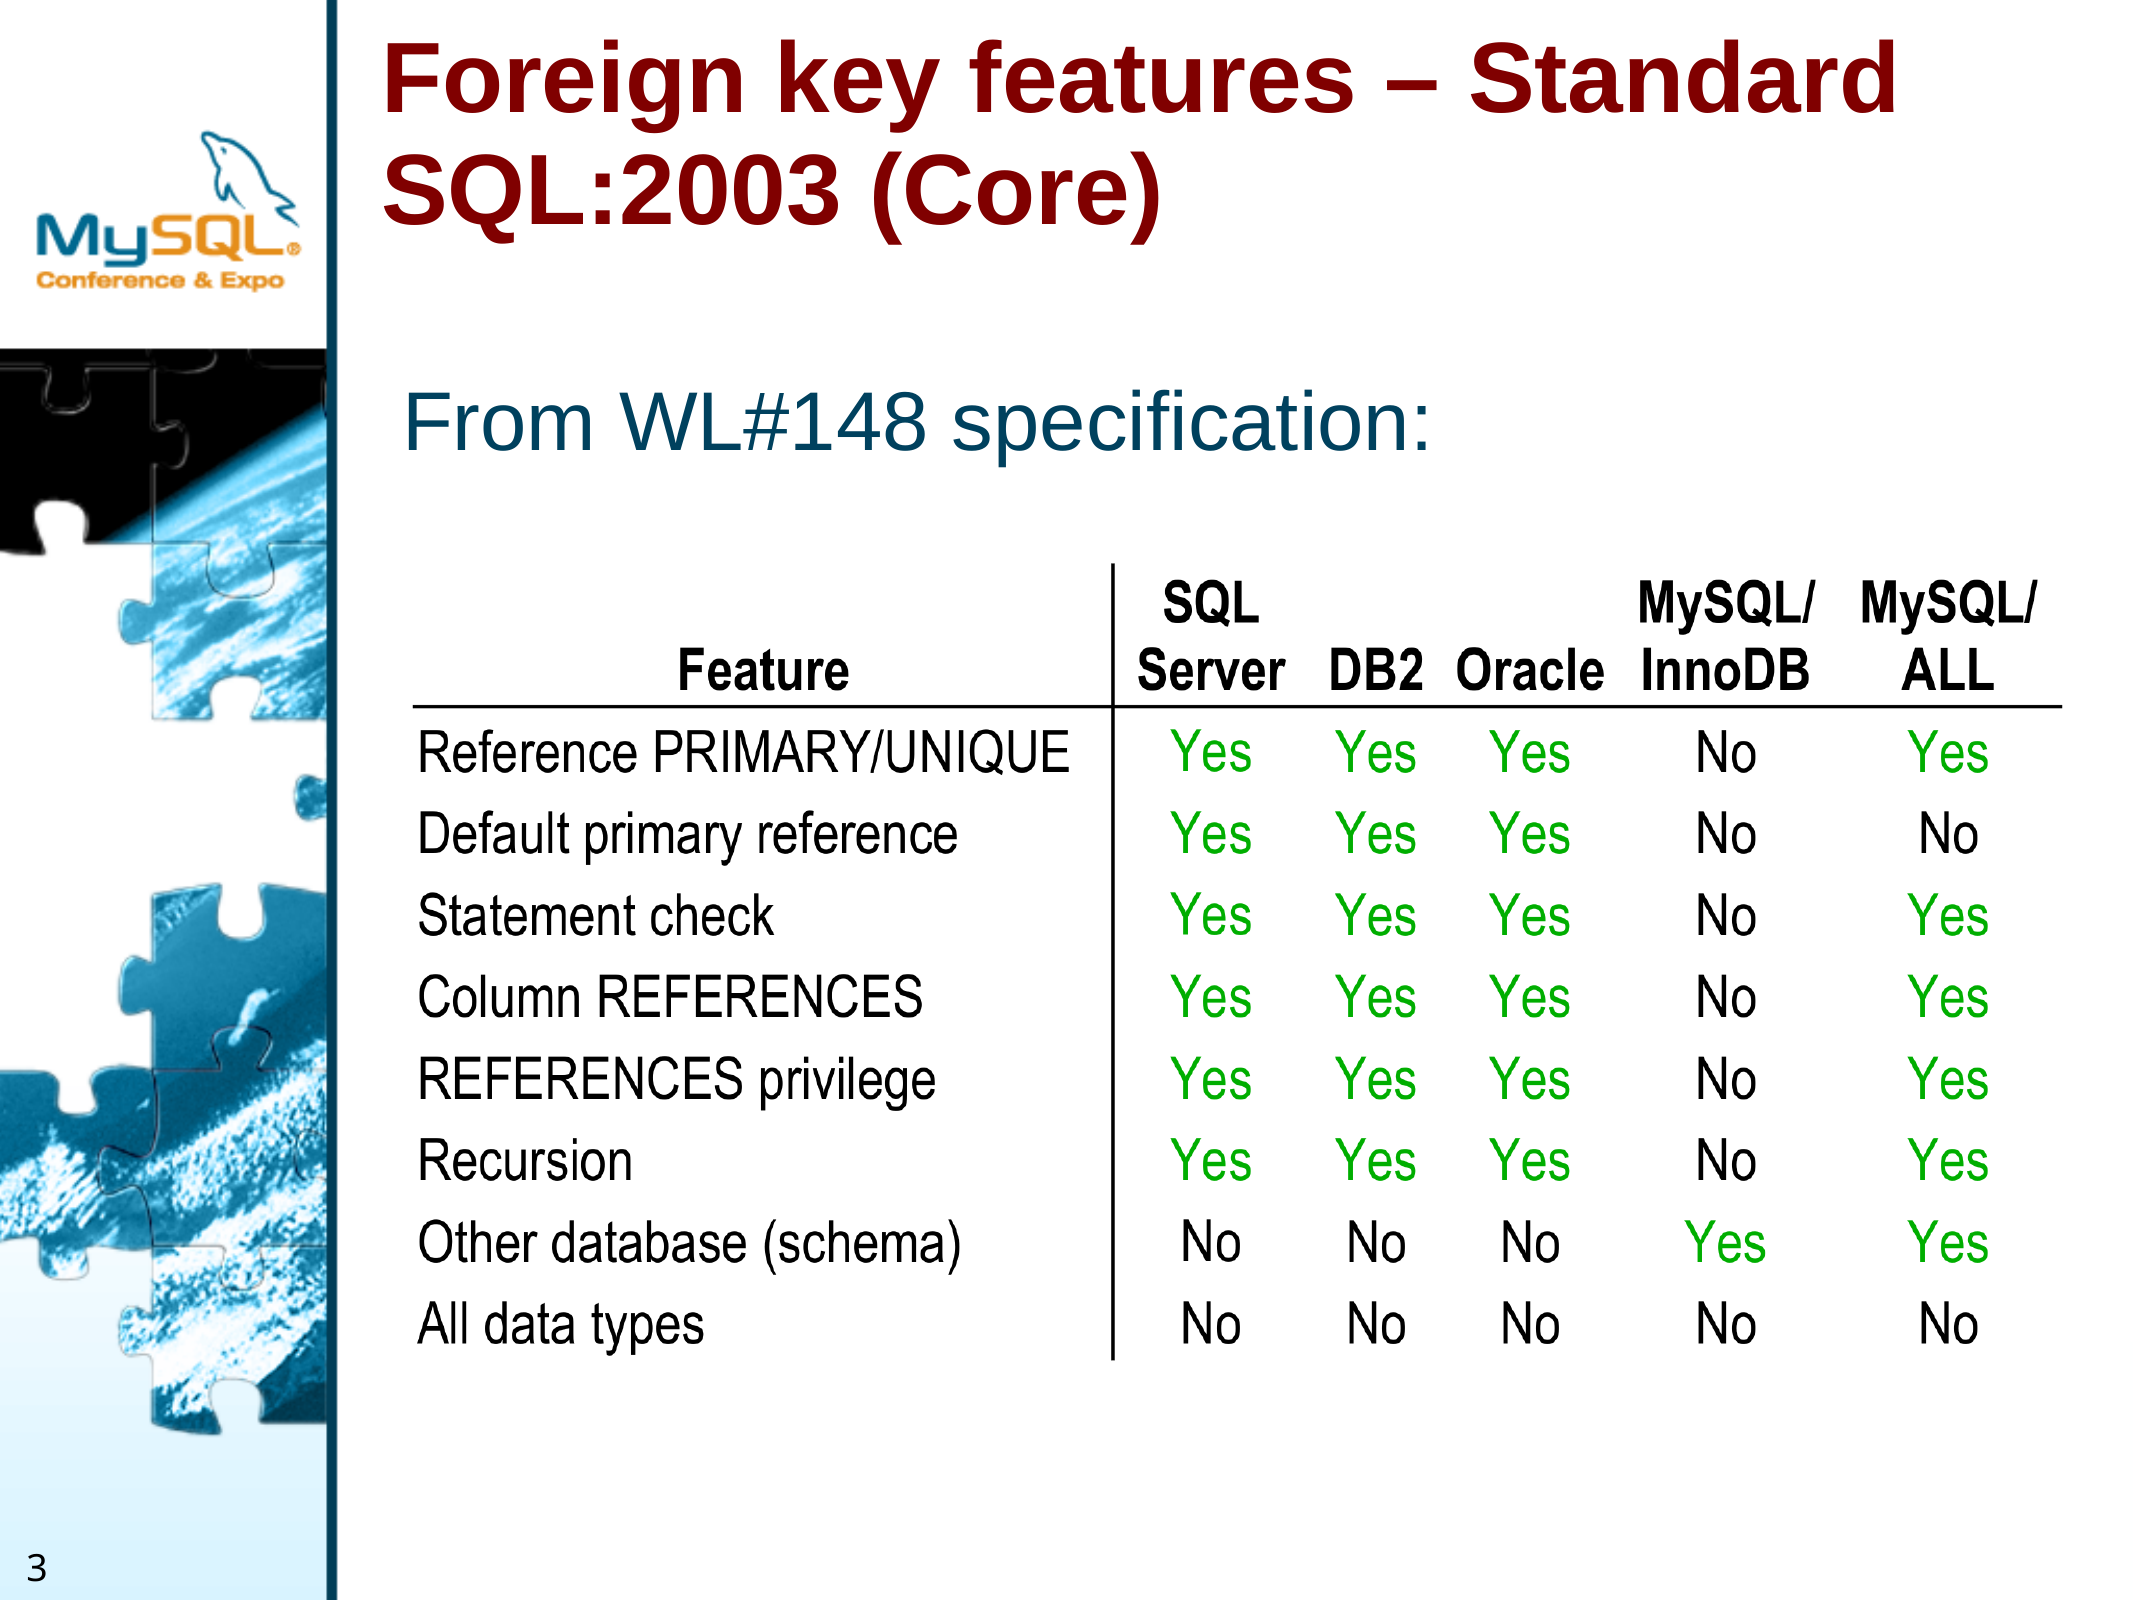

# Foreign key features – Standard SQL:2003 (Core)
From WL#148 specification: